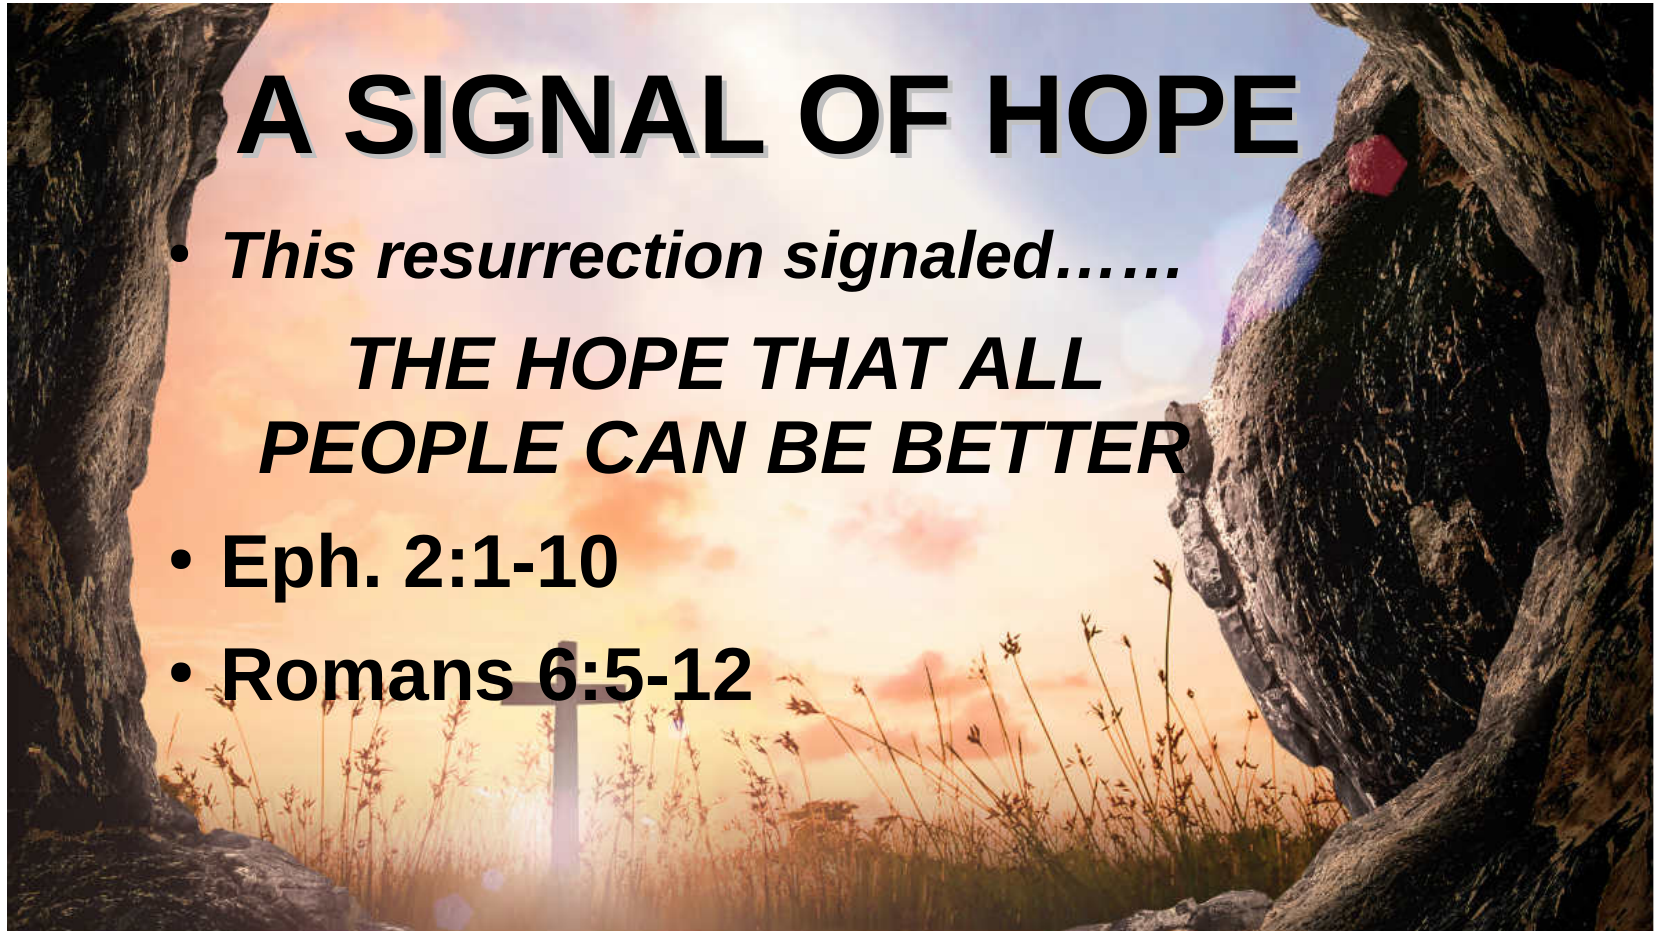

# A SIGNAL OF HOPE
This resurrection signaled……
THE HOPE THAT ALL PEOPLE CAN BE BETTER
Eph. 2:1-10
Romans 6:5-12